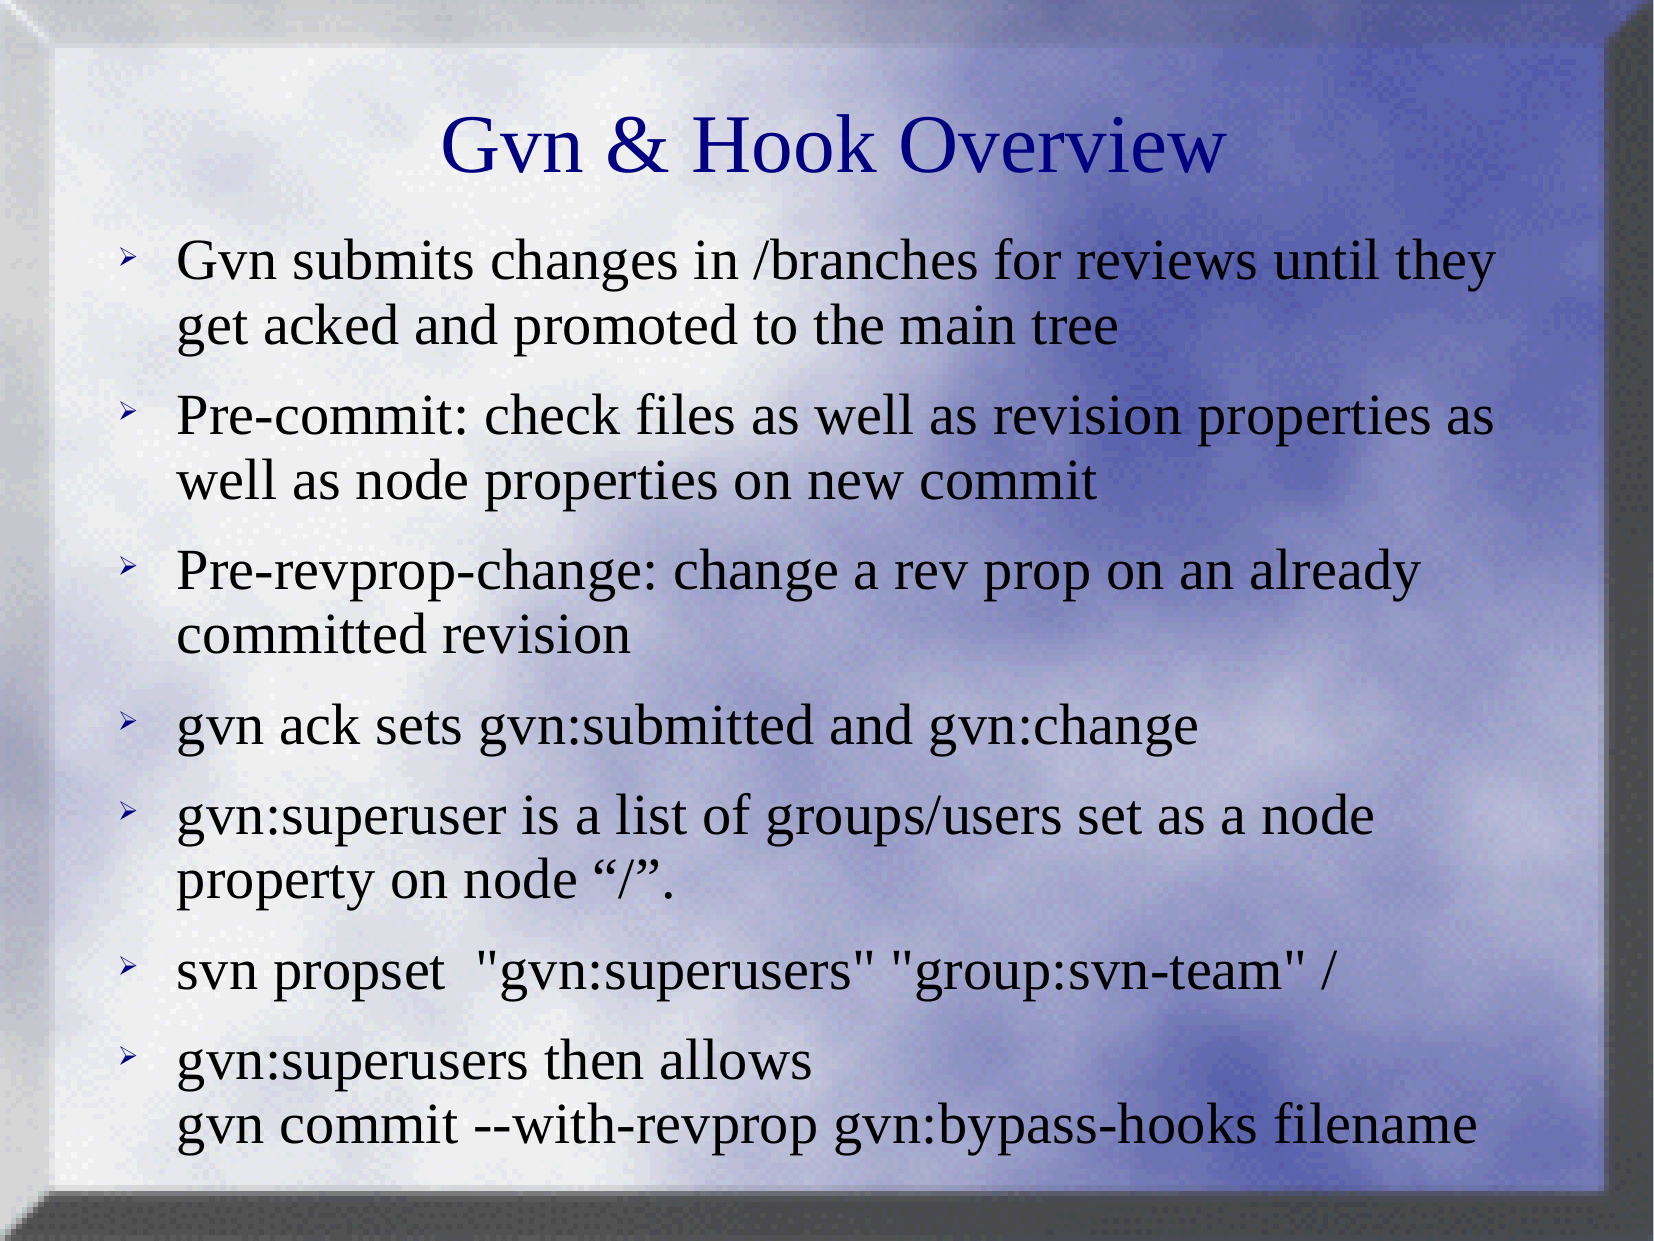

# Gvn & Hook Overview
Gvn submits changes in /branches for reviews until they get acked and promoted to the main tree
Pre-commit: check files as well as revision properties as well as node properties on new commit
Pre-revprop-change: change a rev prop on an already committed revision
gvn ack sets gvn:submitted and gvn:change
gvn:superuser is a list of groups/users set as a node property on node “/”.
svn propset "gvn:superusers" "group:svn-team" /
gvn:superusers then allows
gvn commit --with-revprop gvn:bypass-hooks filename